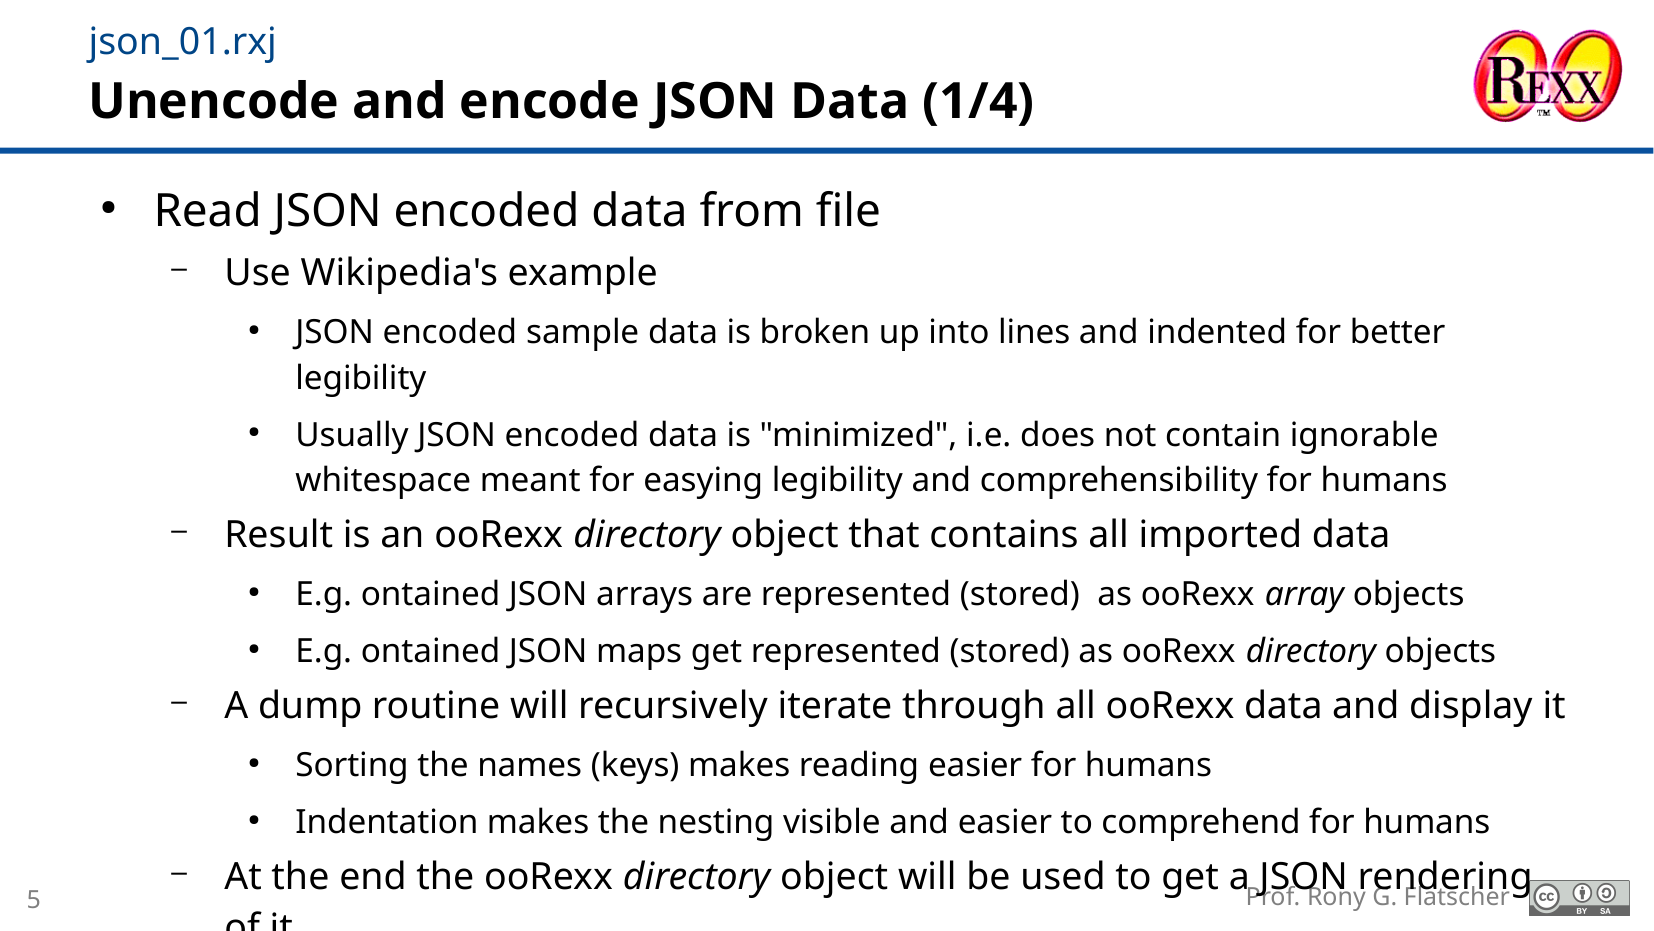

# json_01.rxj Unencode and encode JSON Data (1/4)
Read JSON encoded data from file
Use Wikipedia's example
JSON encoded sample data is broken up into lines and indented for better legibility
Usually JSON encoded data is "minimized", i.e. does not contain ignorable whitespace meant for easying legibility and comprehensibility for humans
Result is an ooRexx directory object that contains all imported data
E.g. ontained JSON arrays are represented (stored) as ooRexx array objects
E.g. ontained JSON maps get represented (stored) as ooRexx directory objects
A dump routine will recursively iterate through all ooRexx data and display it
Sorting the names (keys) makes reading easier for humans
Indentation makes the nesting visible and easier to comprehend for humans
At the end the ooRexx directory object will be used to get a JSON rendering of it